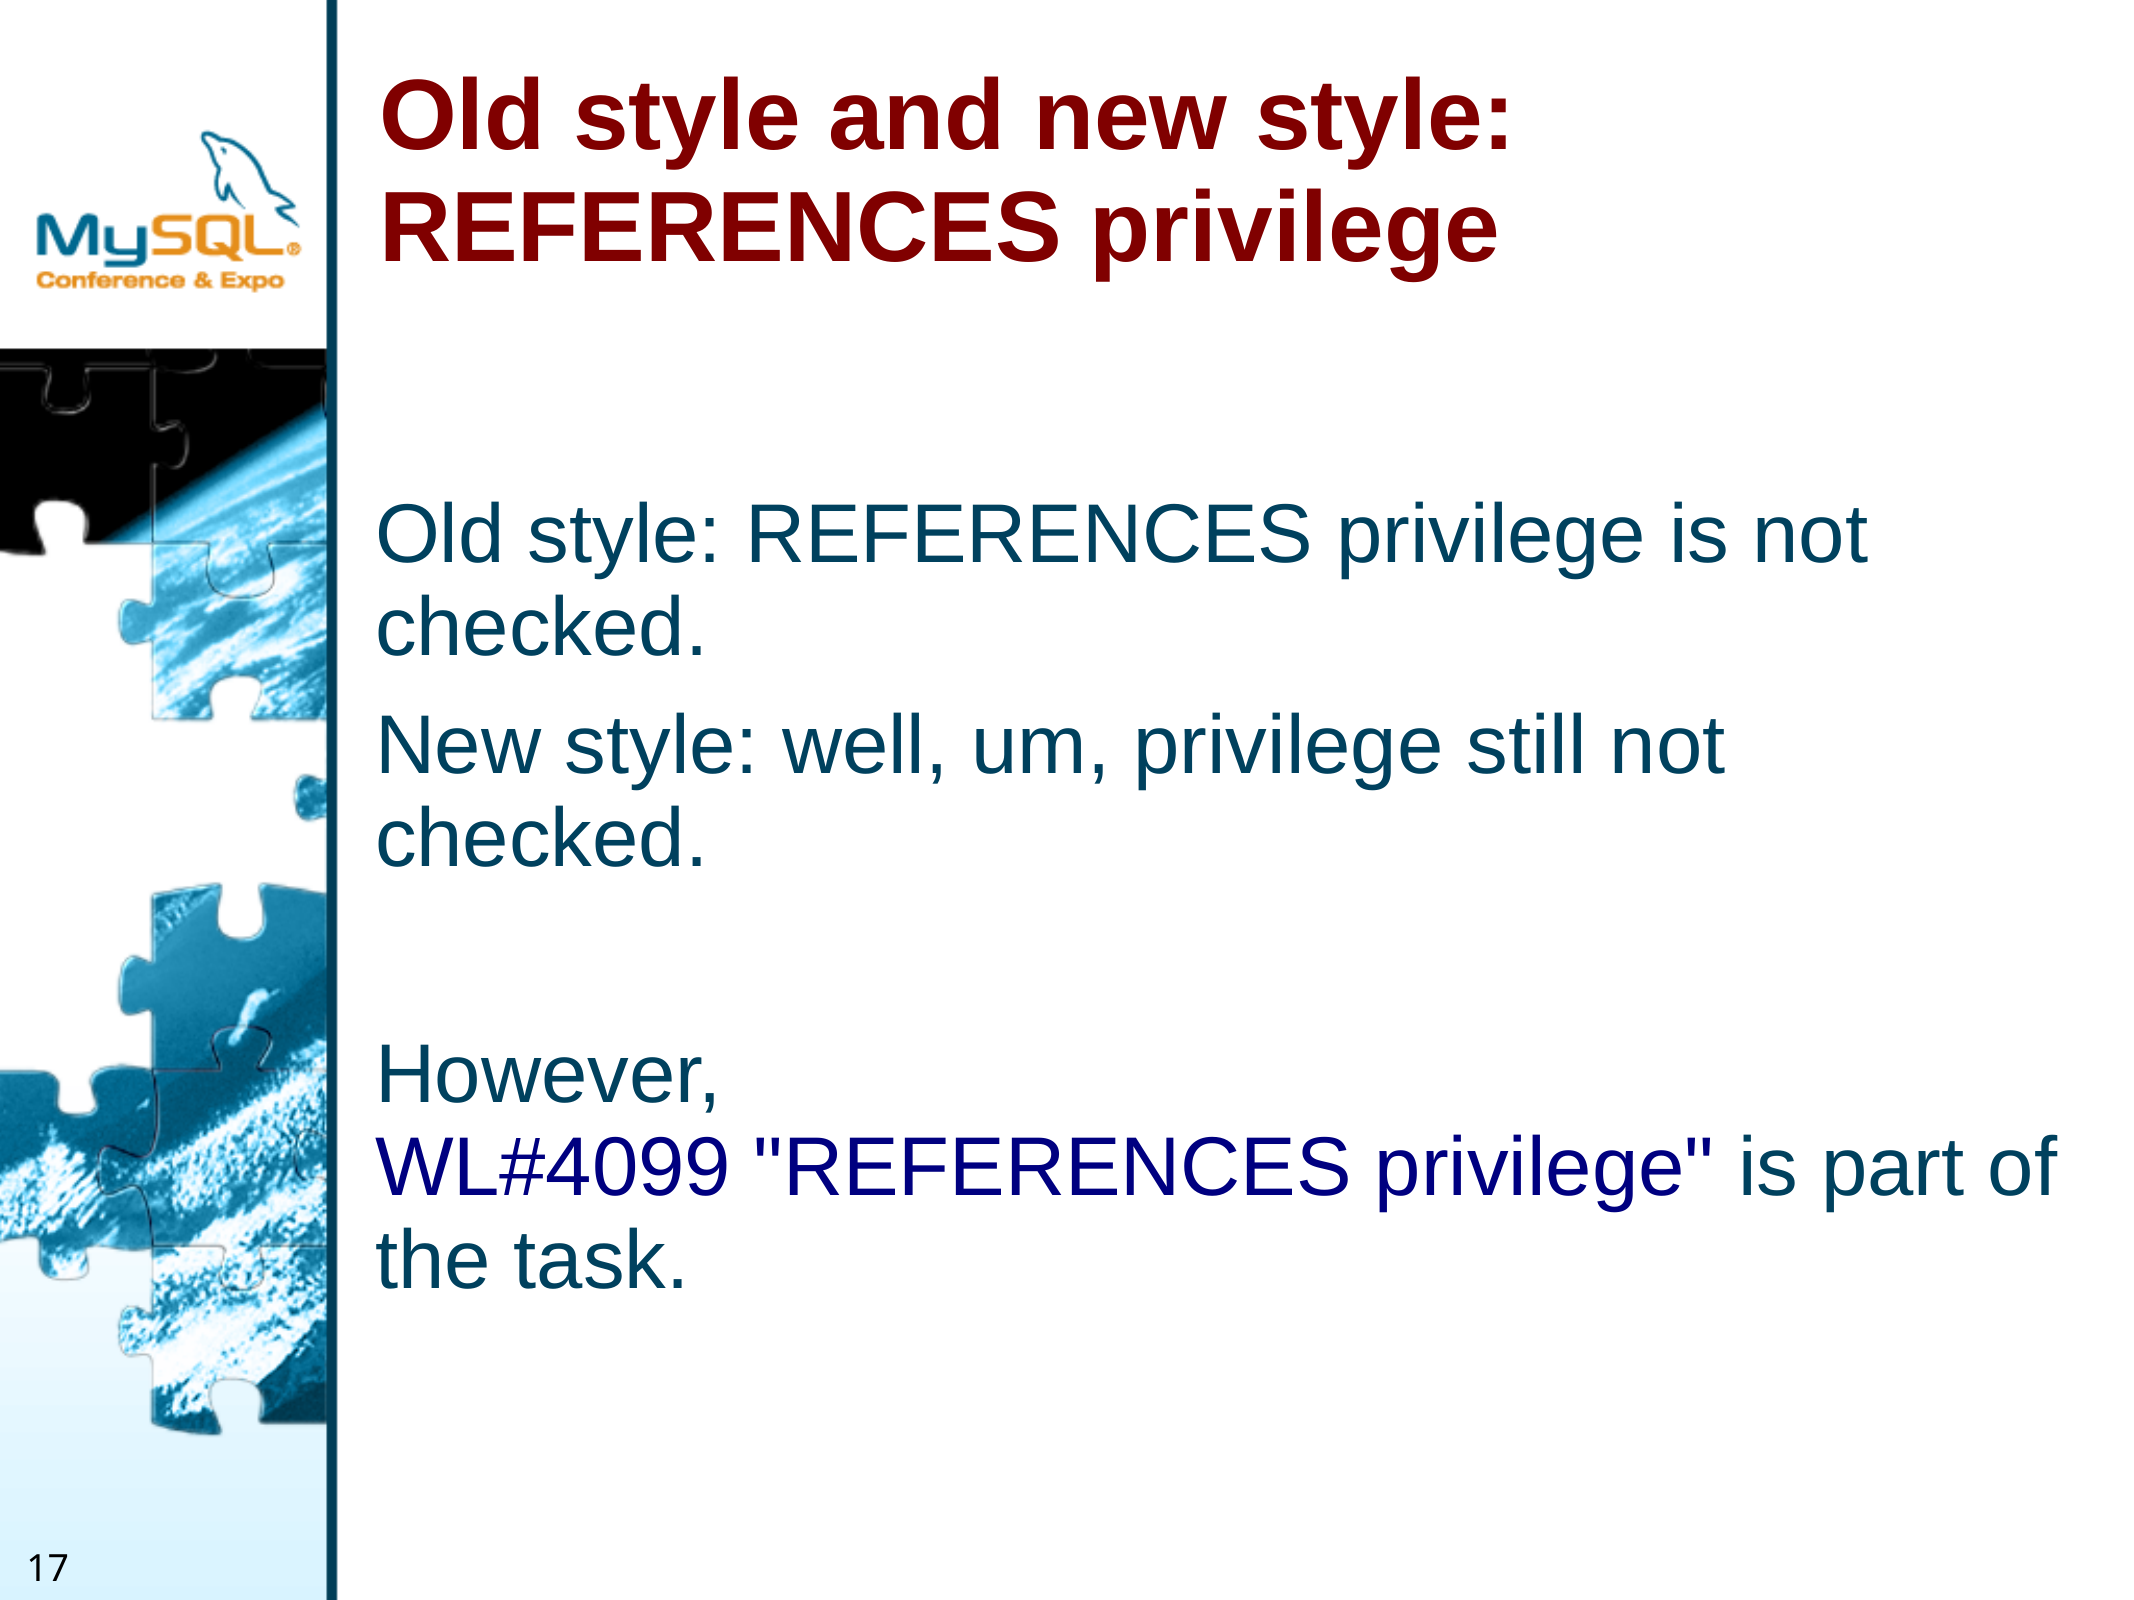

# Old style and new style: REFERENCES privilege
Old style: REFERENCES privilege is not checked.
New style: well, um, privilege still not checked.
However, WL#4099 "REFERENCES privilege" is part of the task.